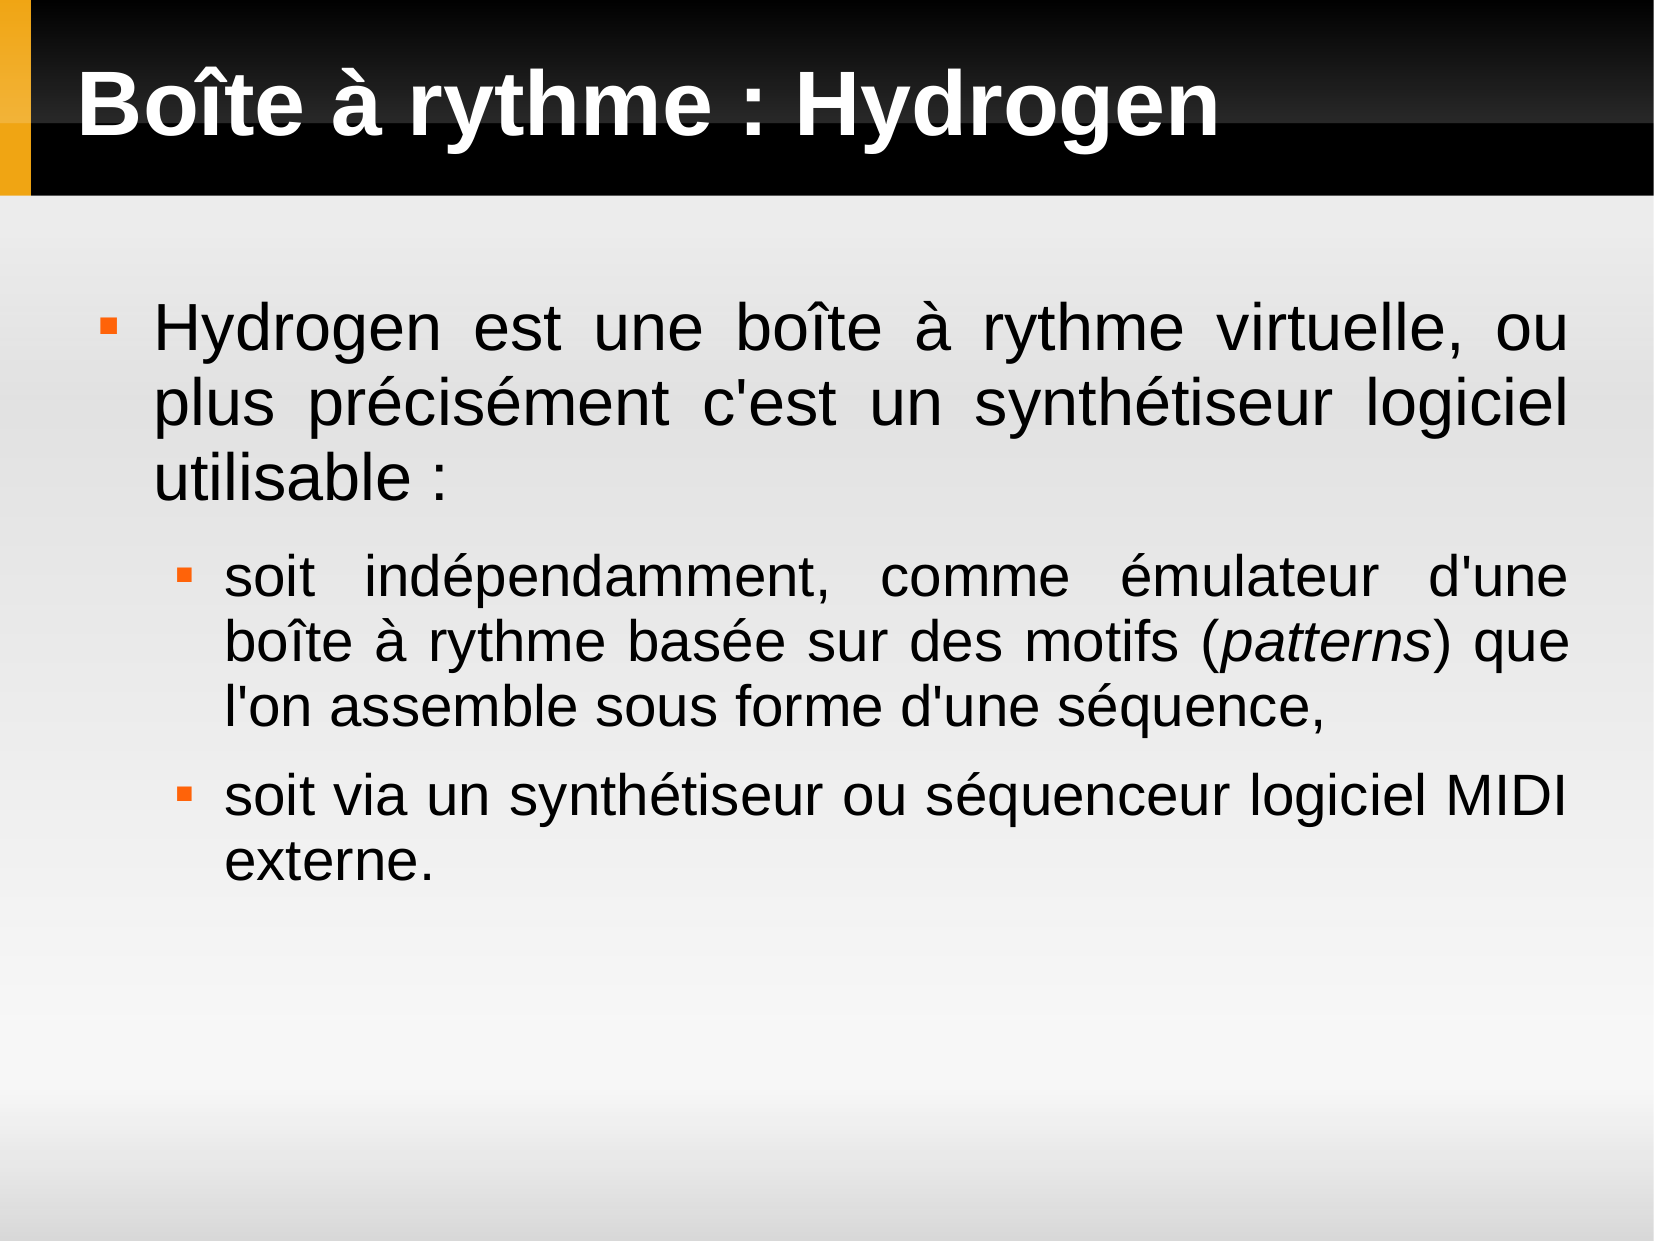

# Boîte à rythme : Hydrogen
Hydrogen est une boîte à rythme virtuelle, ou plus précisément c'est un synthétiseur logiciel utilisable :
soit indépendamment, comme émulateur d'une boîte à rythme basée sur des motifs (patterns) que l'on assemble sous forme d'une séquence,
soit via un synthétiseur ou séquenceur logiciel MIDI externe.